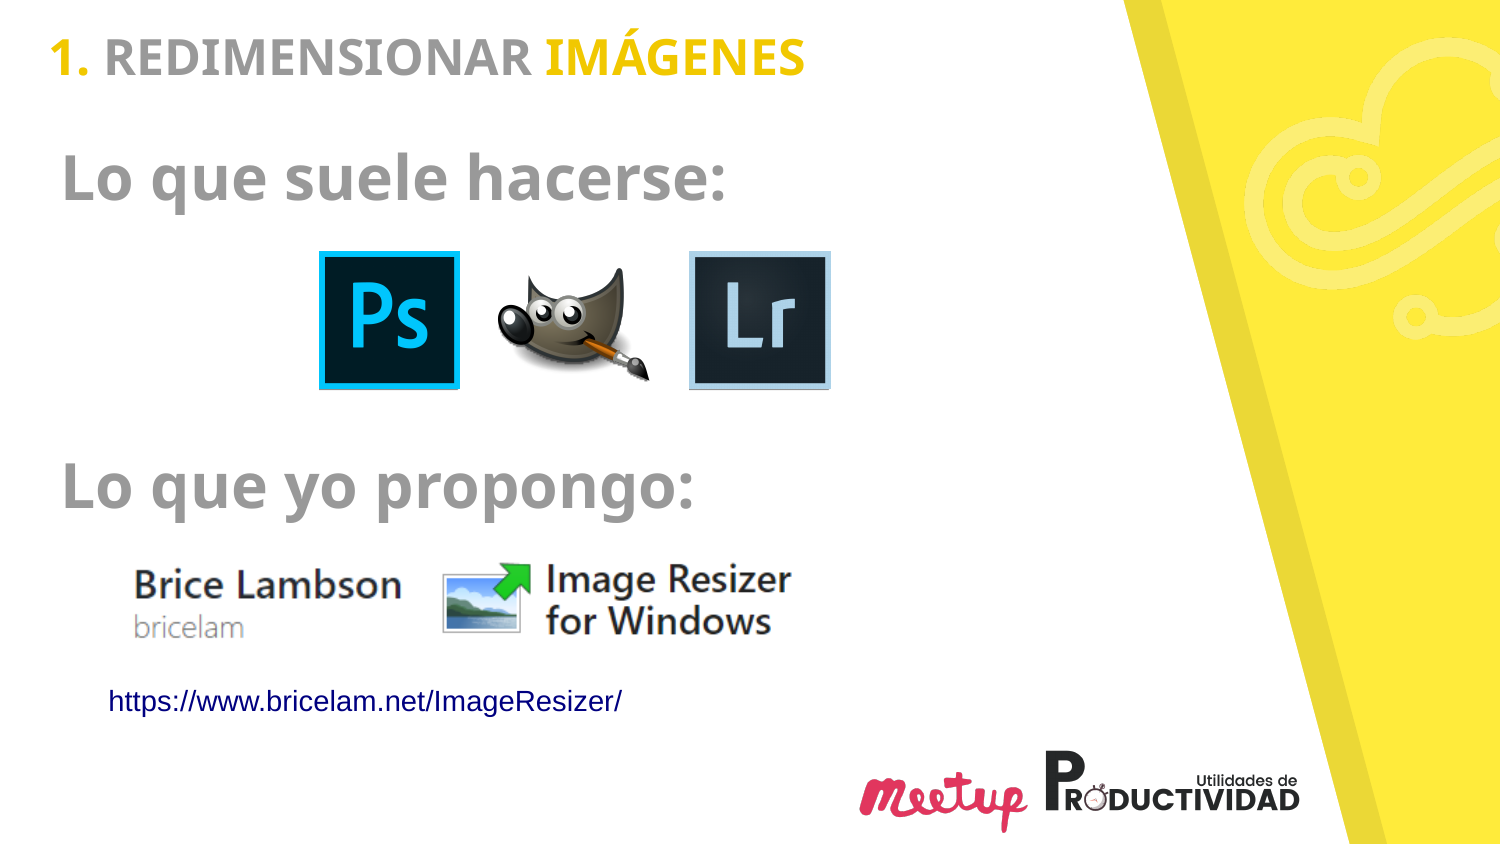

1. REDIMENSIONAR IMÁGENES
# Lo que suele hacerse:
Lo que yo propongo:
https://www.bricelam.net/ImageResizer/